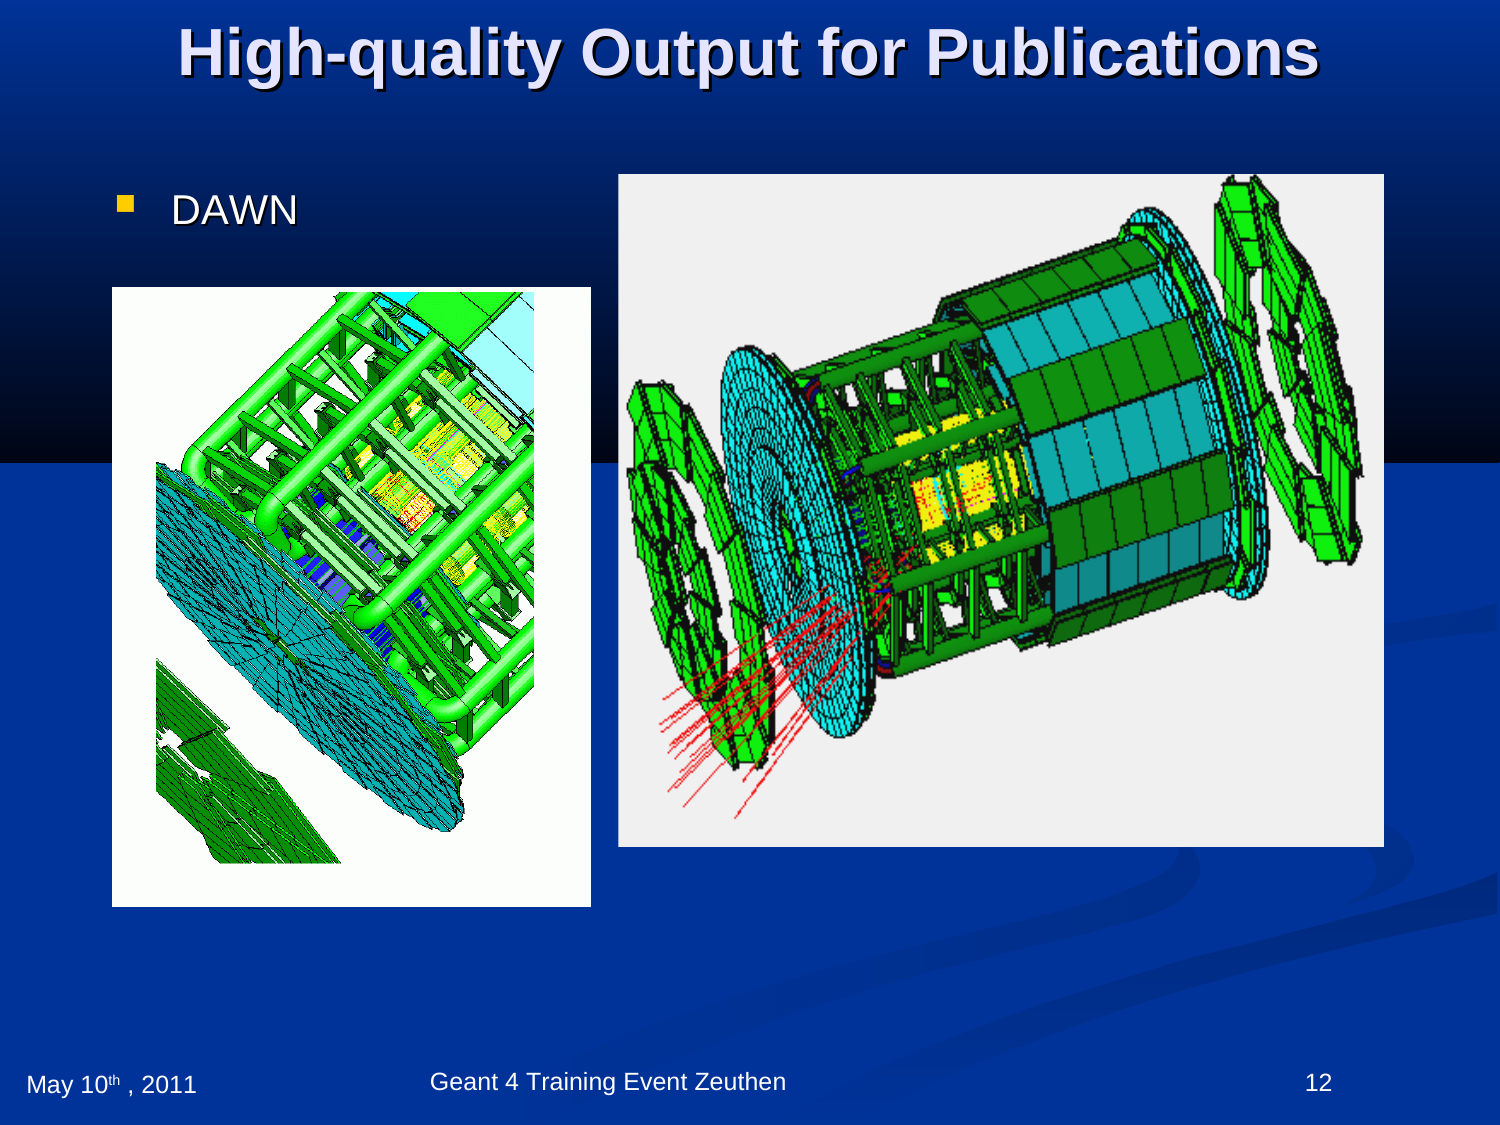

# High-quality Output for Publications
DAWN
Introduction to Geant4 Visualization J. Perl
10 January 2011
12